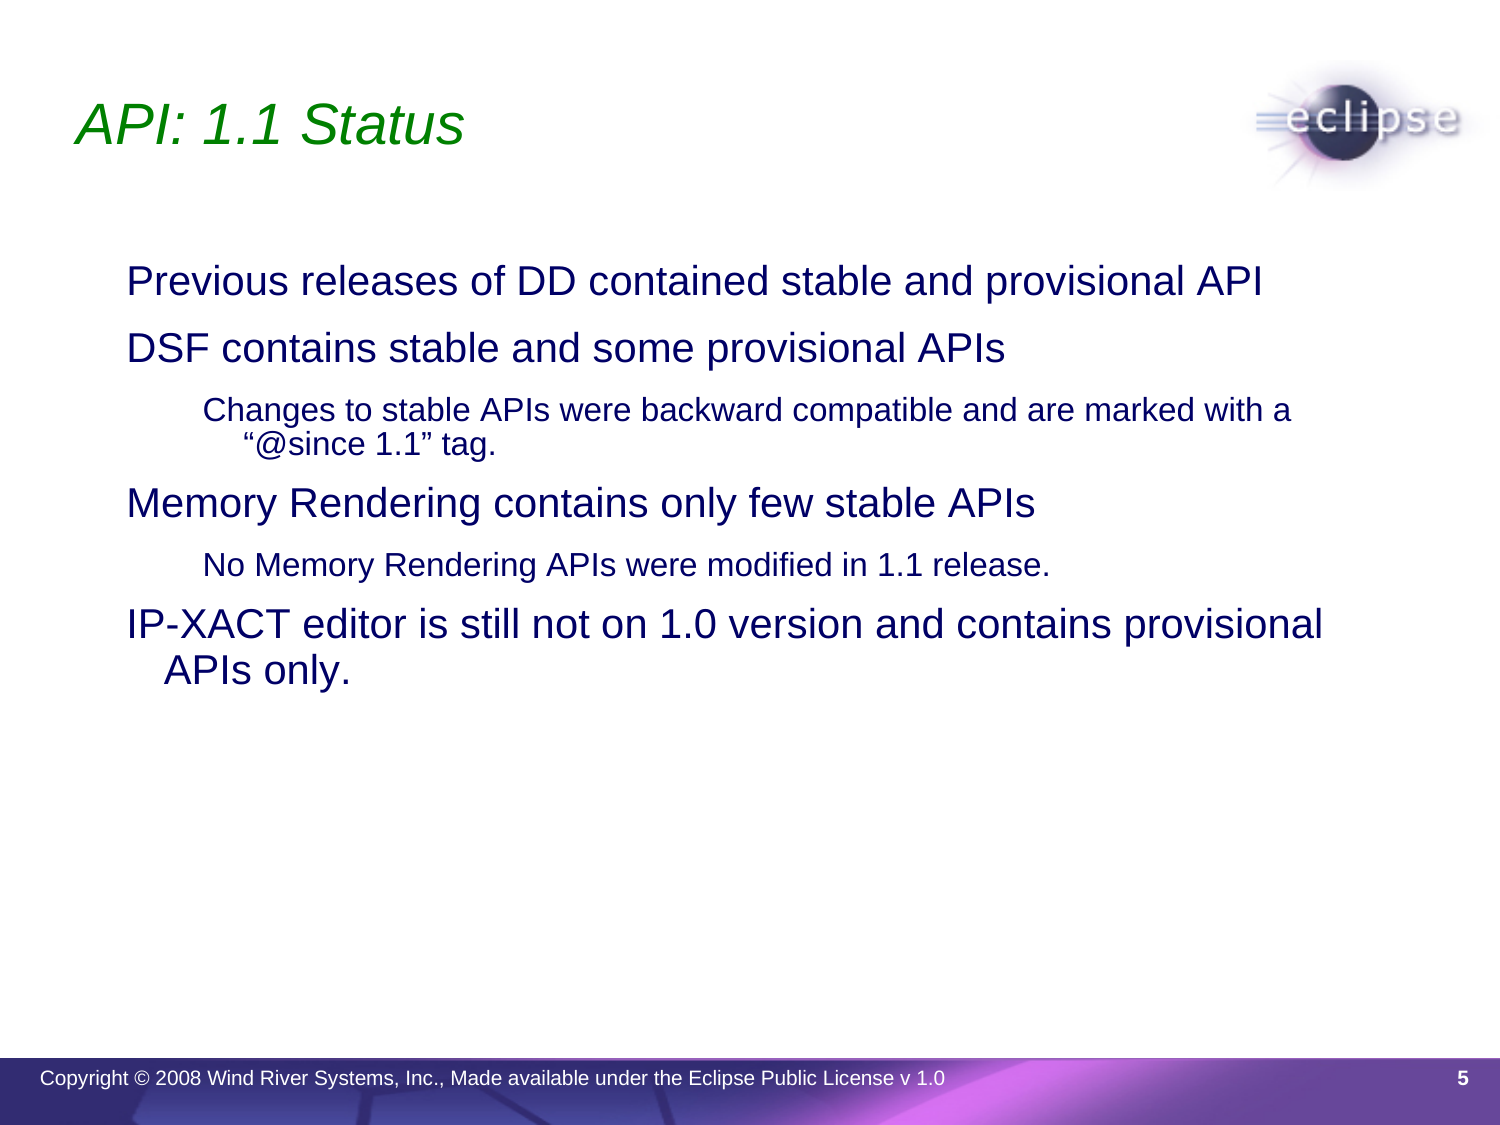

# API: 1.1 Status
Previous releases of DD contained stable and provisional API
DSF contains stable and some provisional APIs
Changes to stable APIs were backward compatible and are marked with a “@since 1.1” tag.
Memory Rendering contains only few stable APIs
No Memory Rendering APIs were modified in 1.1 release.
IP-XACT editor is still not on 1.0 version and contains provisional APIs only.